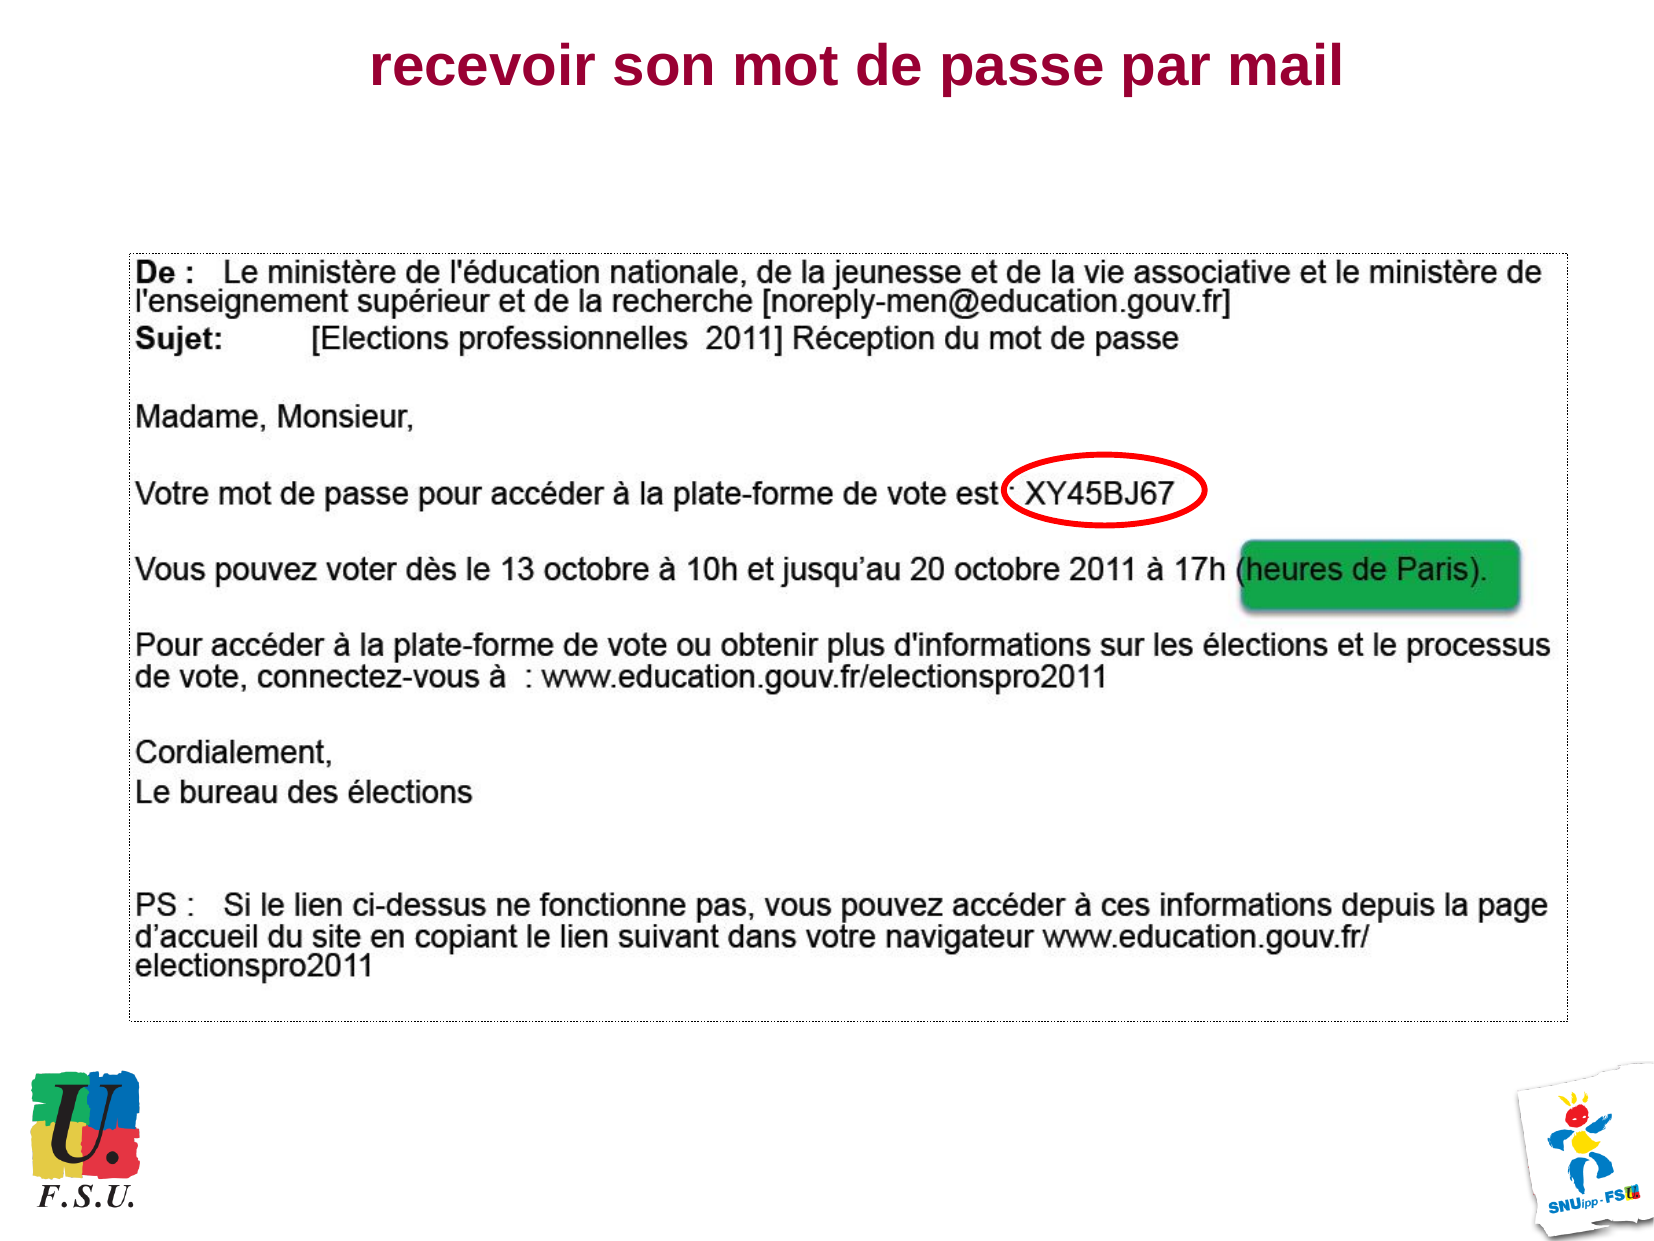

recevoir son mot de passe par mail
v